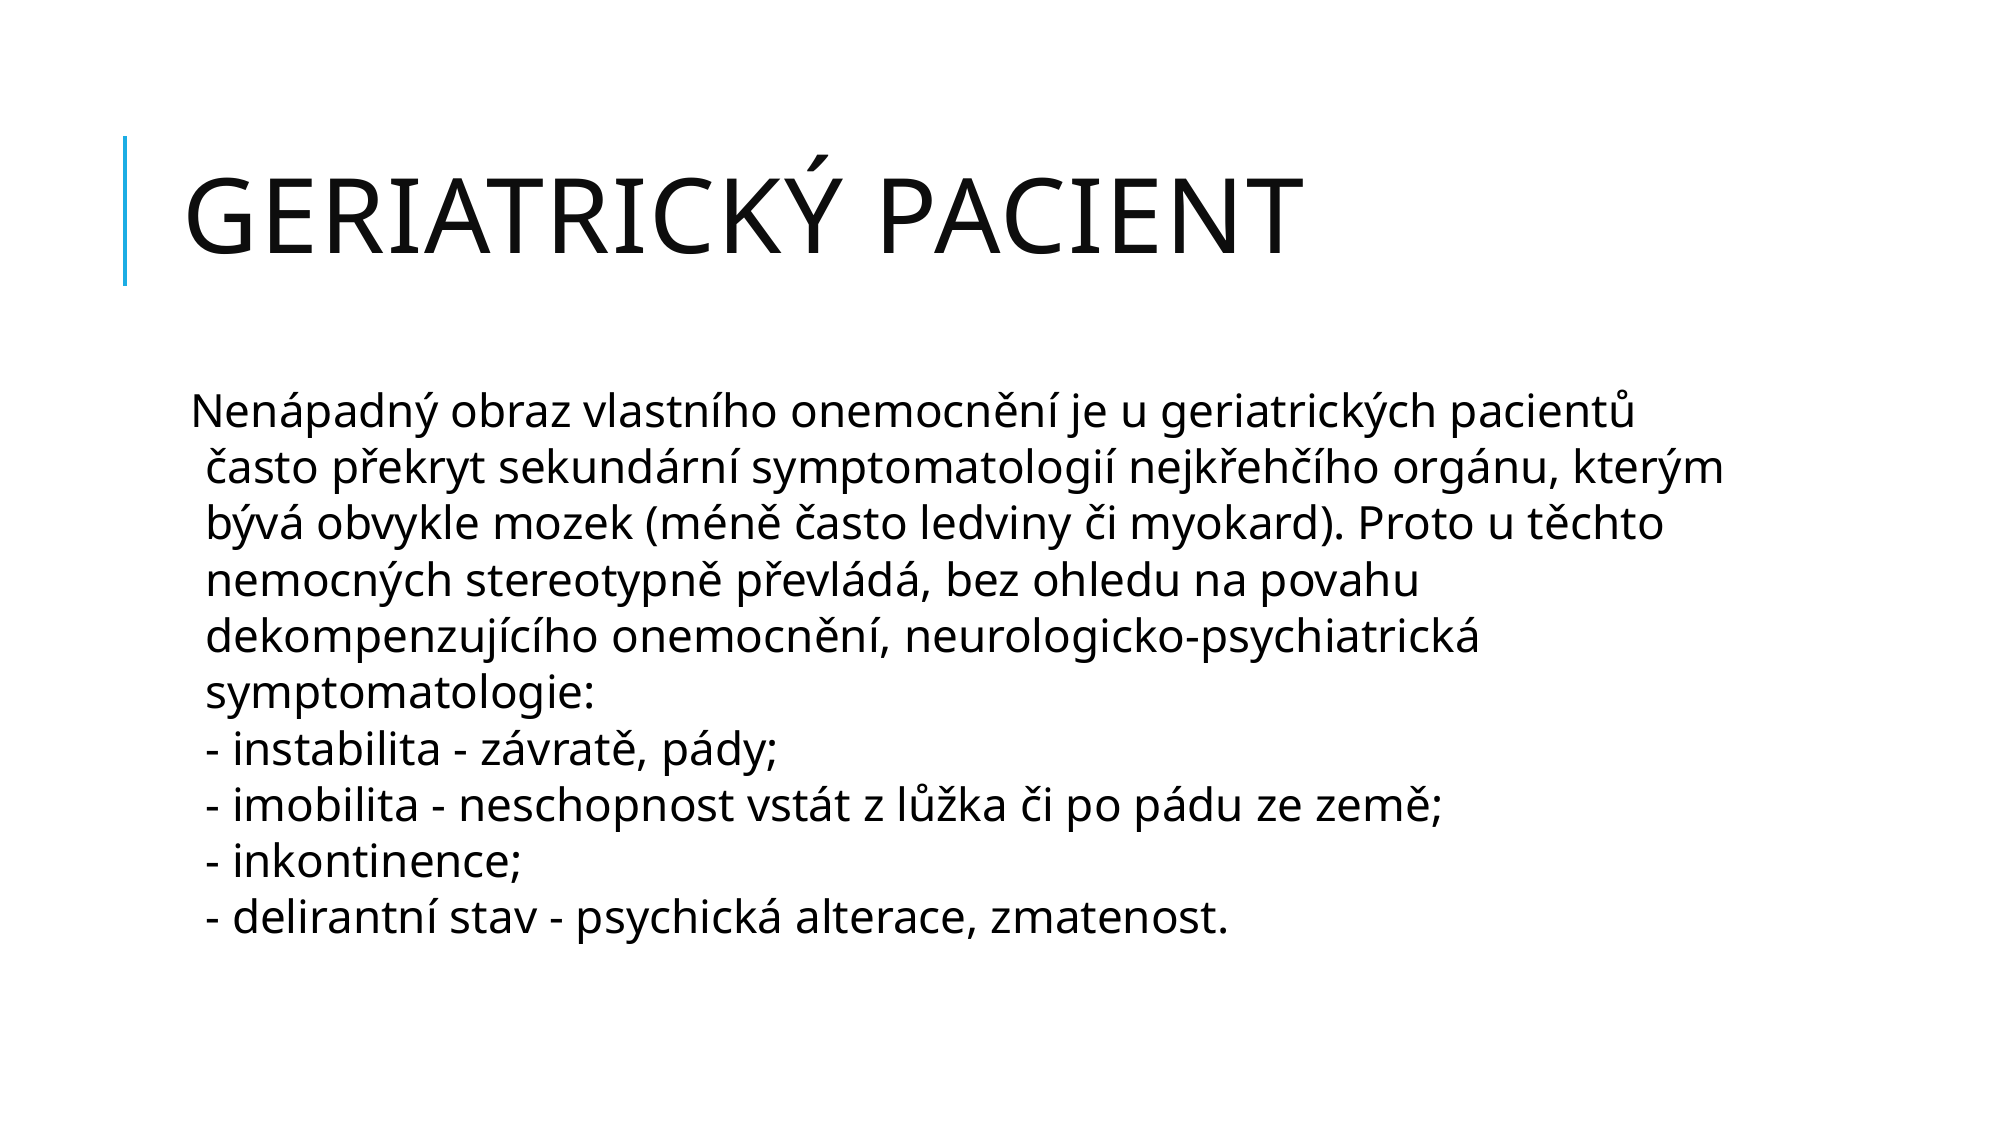

# Geriatrický pacient
Nenápadný obraz vlastního onemocnění je u geriatrických pacientů často překryt sekundární symptomatologií nejkřehčího orgánu, kterým bývá obvykle mozek (méně často ledviny či myokard). Proto u těchto nemocných stereotypně převládá, bez ohledu na povahu dekompenzujícího onemocnění, neurologicko-psychiatrická symptomatologie:
- instabilita - závratě, pády;
- imobilita - neschopnost vstát z lůžka či po pádu ze země;
- inkontinence;
- delirantní stav - psychická alterace, zmatenost.